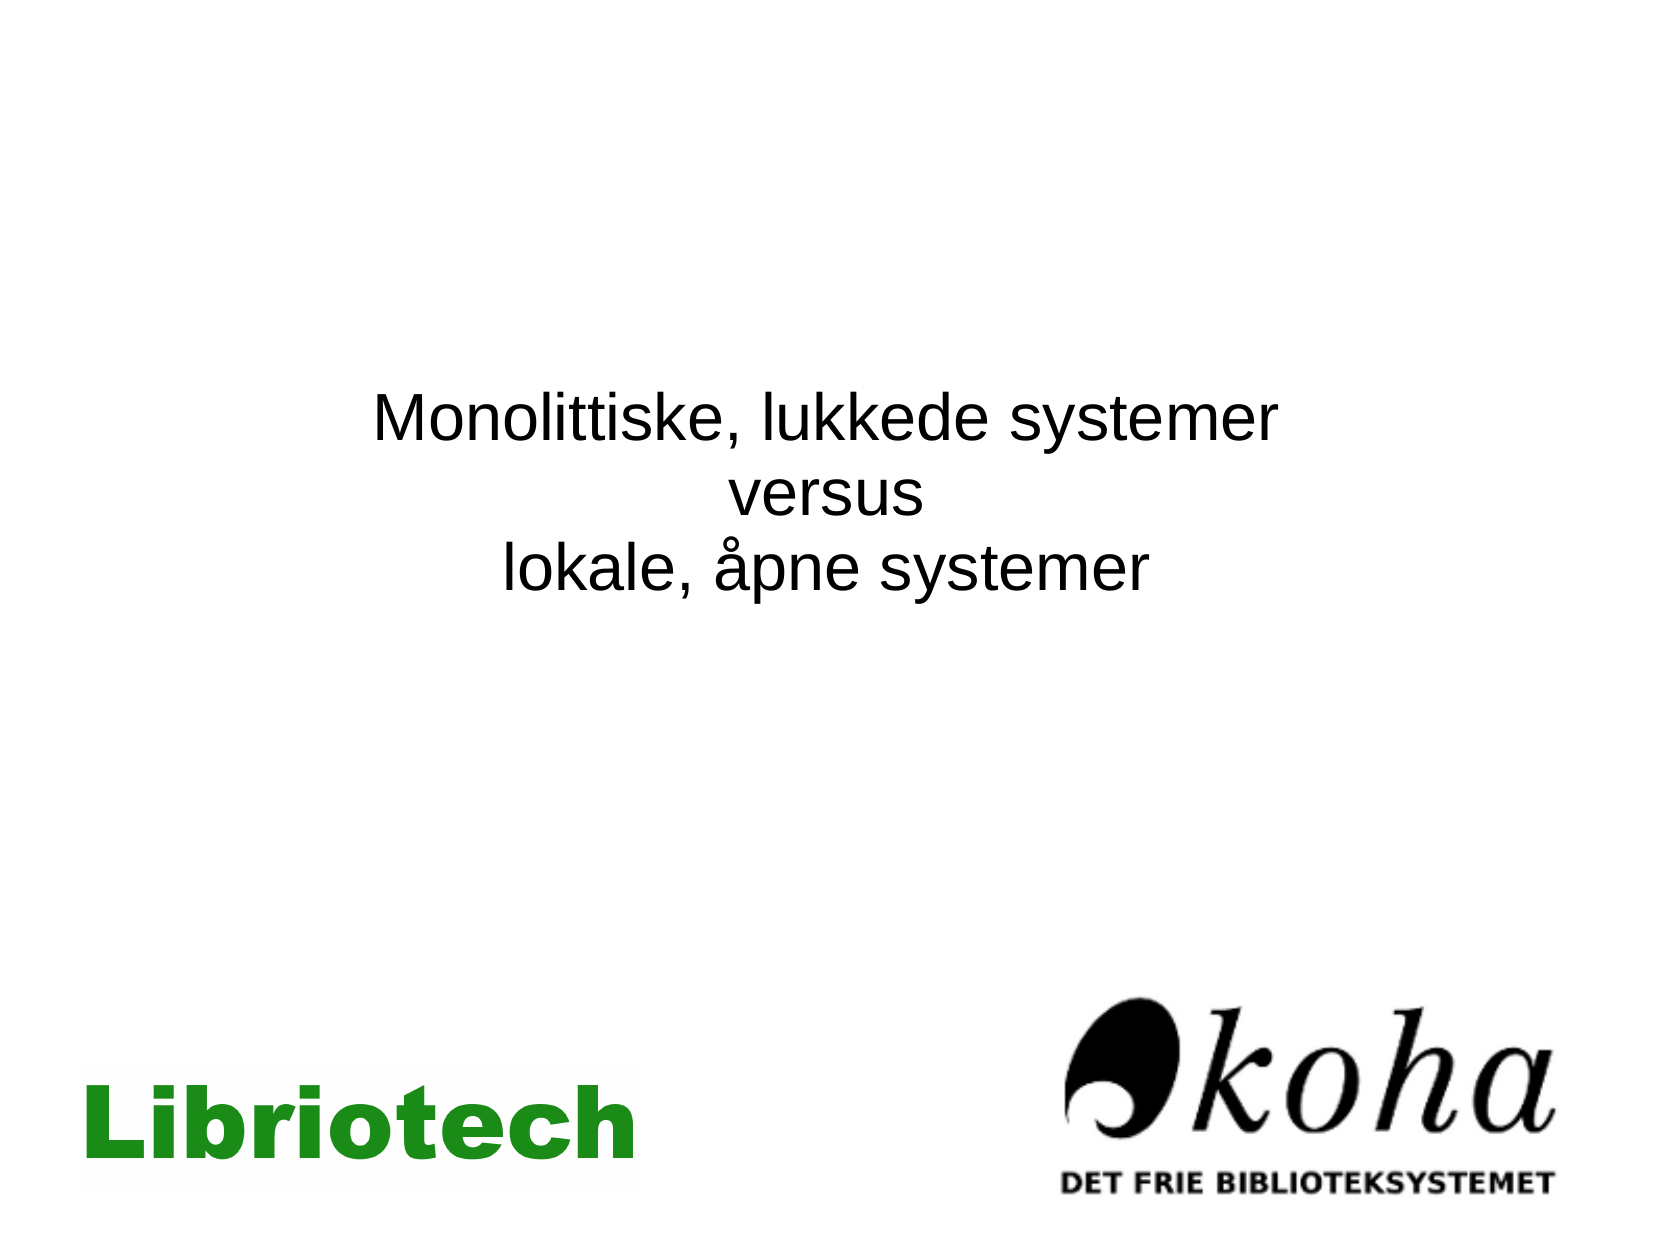

# Monolittiske, lukkede systemer versus lokale, åpne systemer